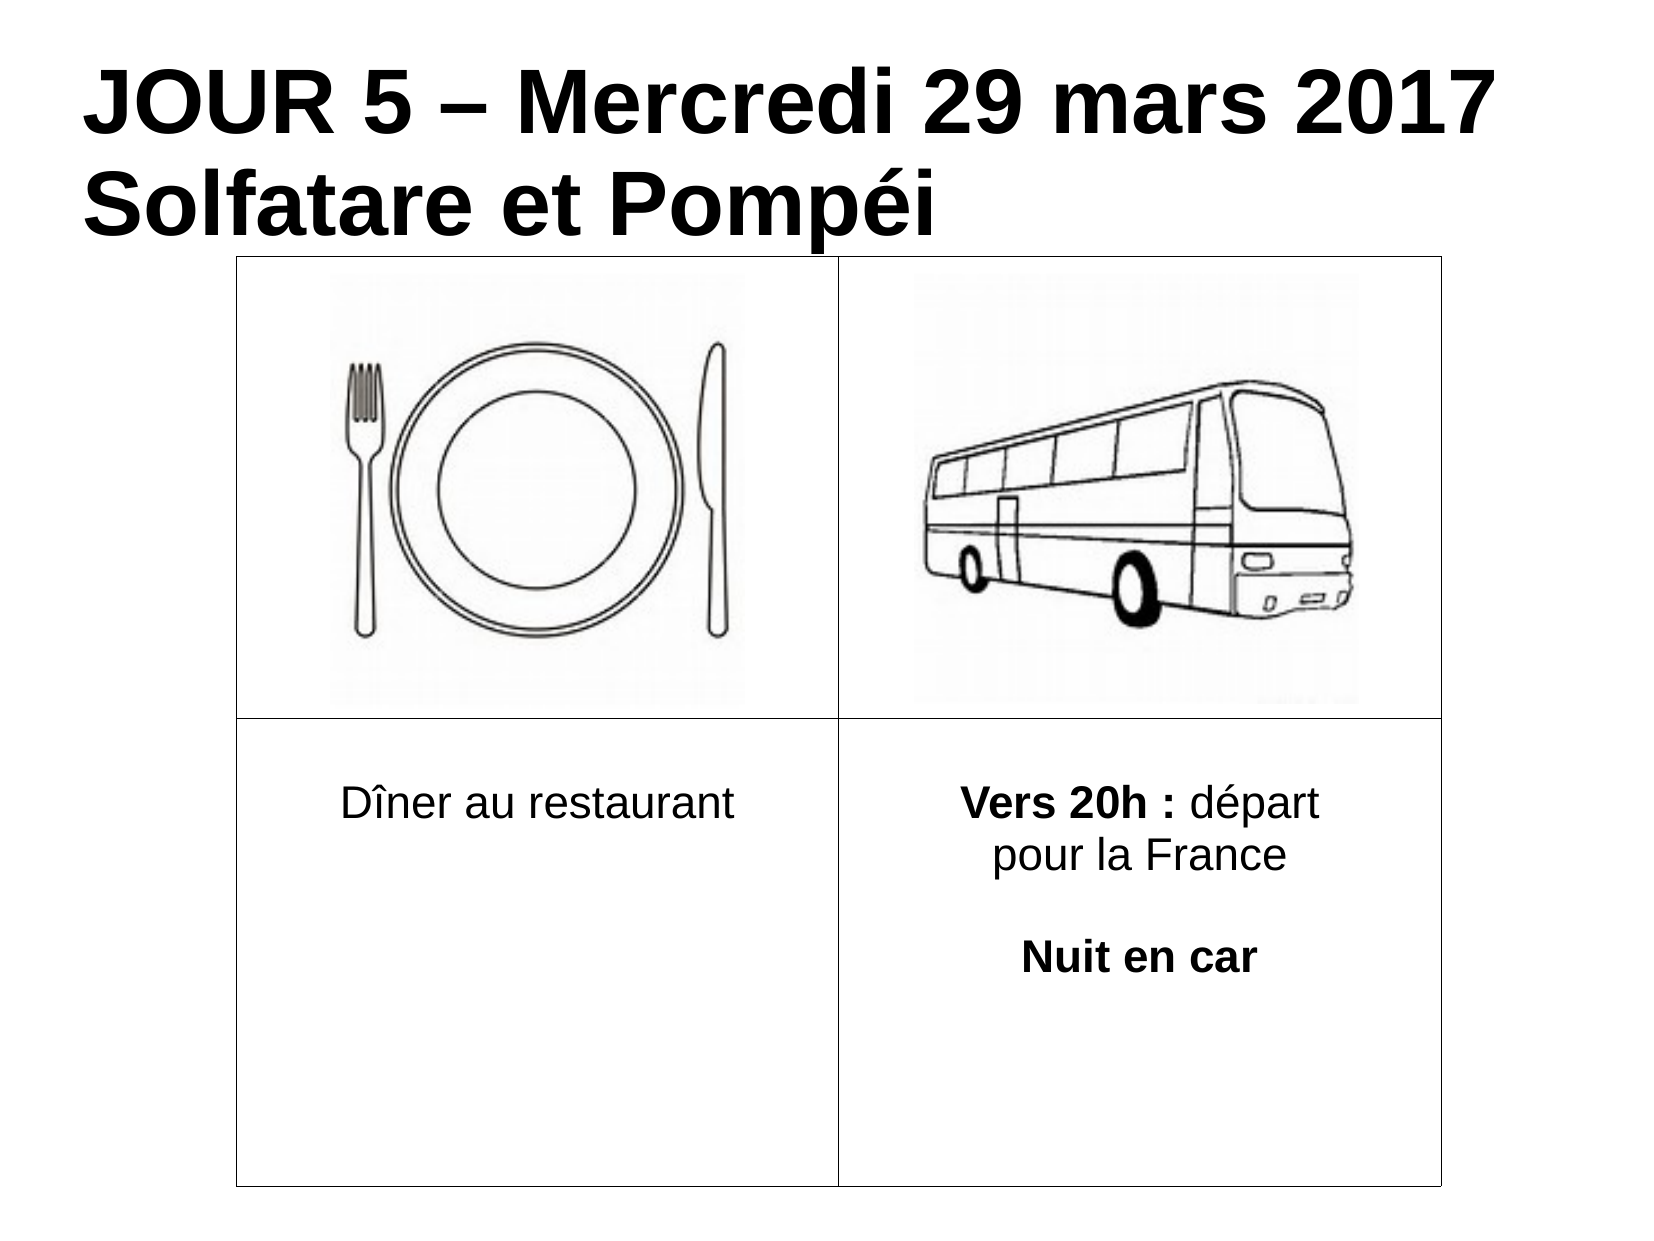

# JOUR 5 – Mercredi 29 mars 2017 Solfatare et Pompéi
| | |
| --- | --- |
| Dîner au restaurant | Vers 20h : départ pour la France Nuit en car |